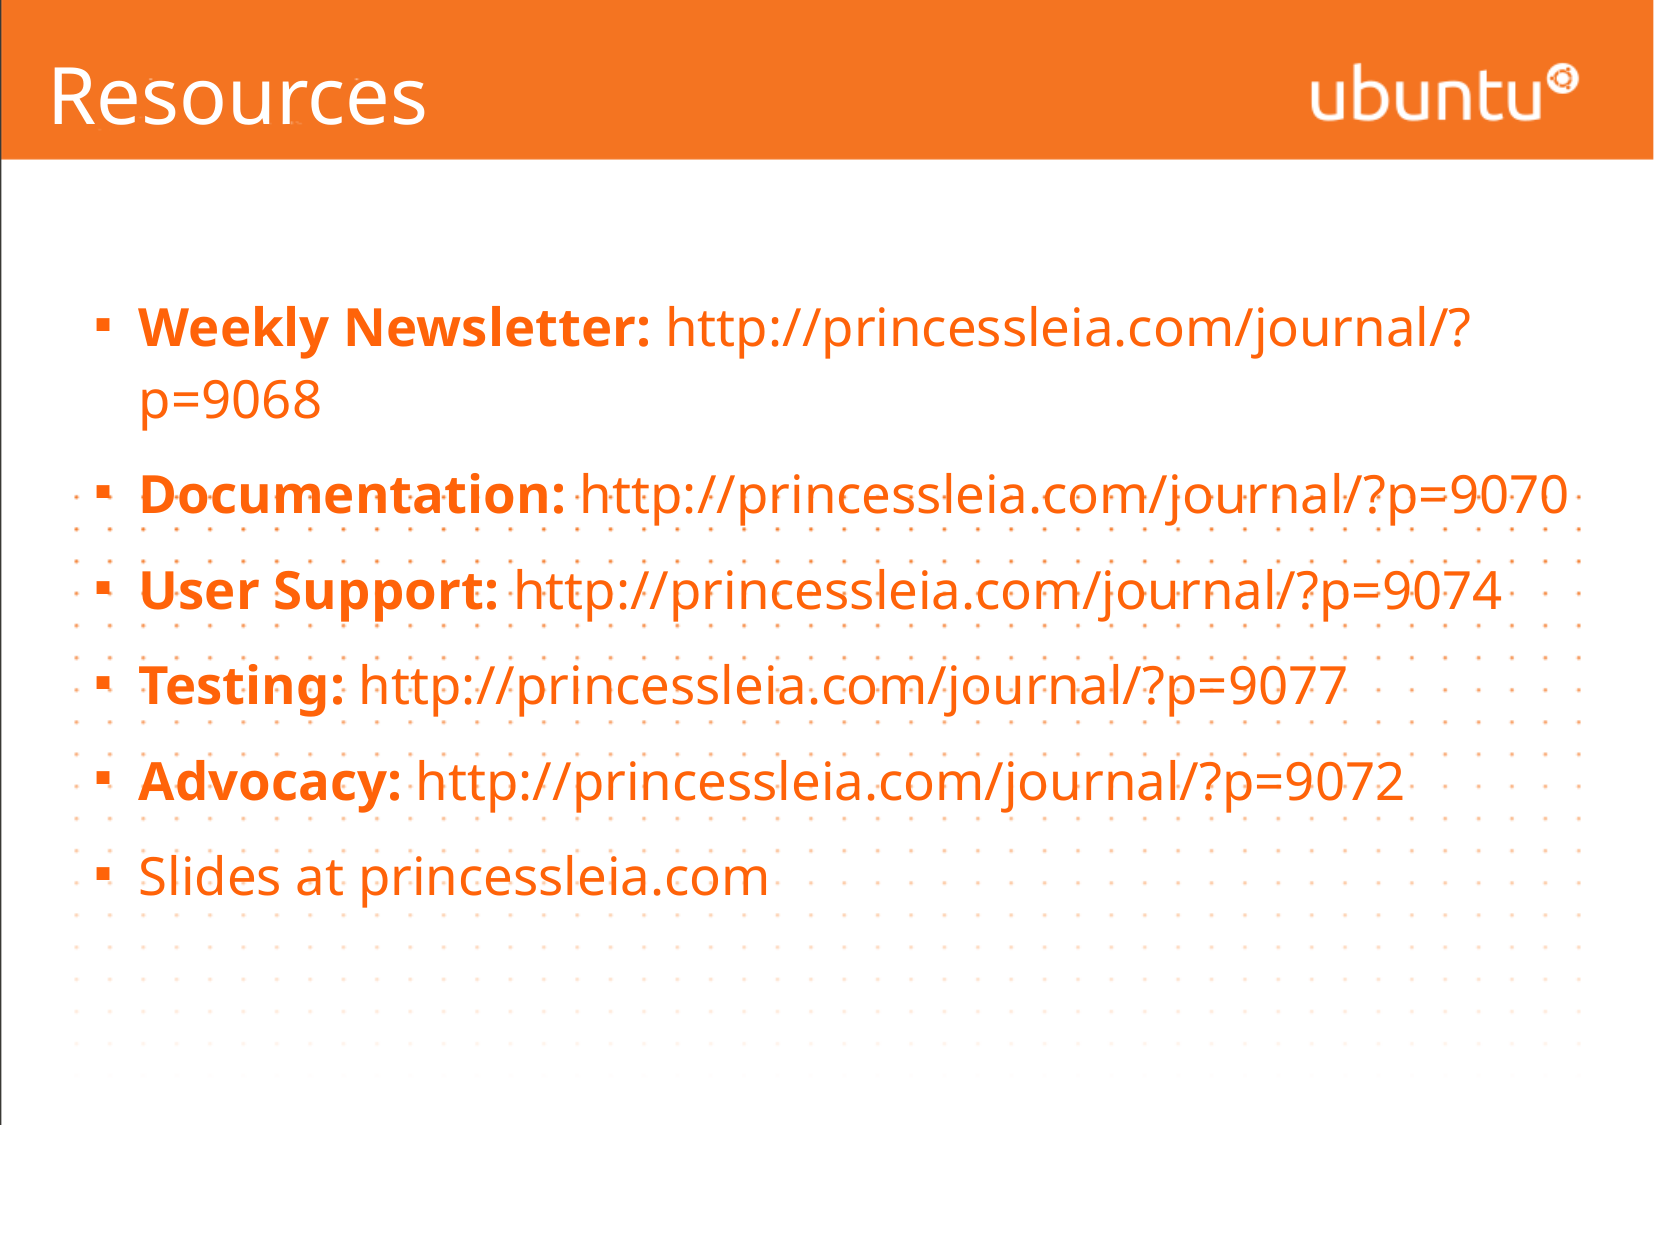

# Resources
Weekly Newsletter: http://princessleia.com/journal/?p=9068
Documentation: http://princessleia.com/journal/?p=9070
User Support: http://princessleia.com/journal/?p=9074
Testing: http://princessleia.com/journal/?p=9077
Advocacy: http://princessleia.com/journal/?p=9072
Slides at princessleia.com